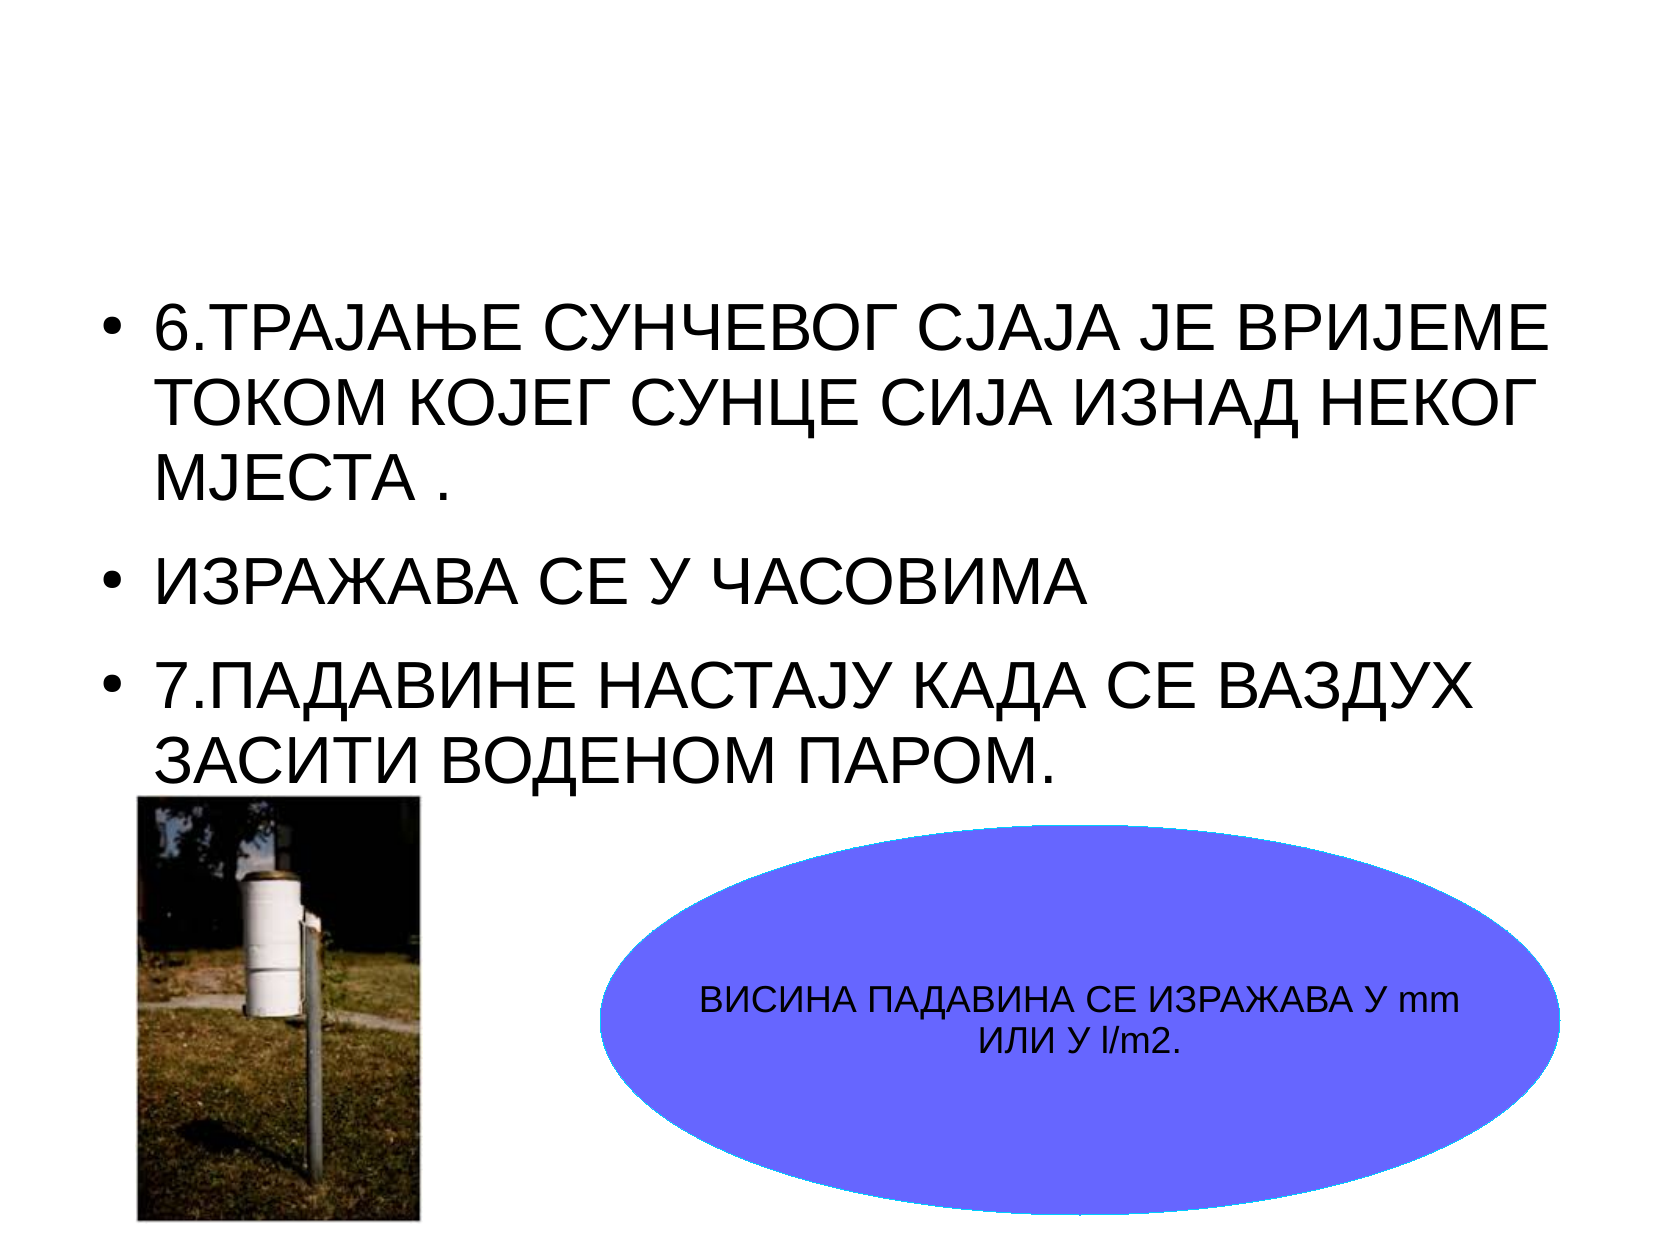

#
6.ТРАЈАЊЕ СУНЧЕВОГ СЈАЈА ЈЕ ВРИЈЕМЕ ТОКОМ КОЈЕГ СУНЦЕ СИЈА ИЗНАД НЕКОГ МЈЕСТА .
ИЗРАЖАВА СЕ У ЧАСОВИМА
7.ПАДАВИНЕ НАСТАЈУ КАДА СЕ ВАЗДУХ ЗАСИТИ ВОДЕНОМ ПАРОМ.
ВИСИНА ПАДАВИНА СЕ ИЗРАЖАВА У mm
ИЛИ У l/m2.